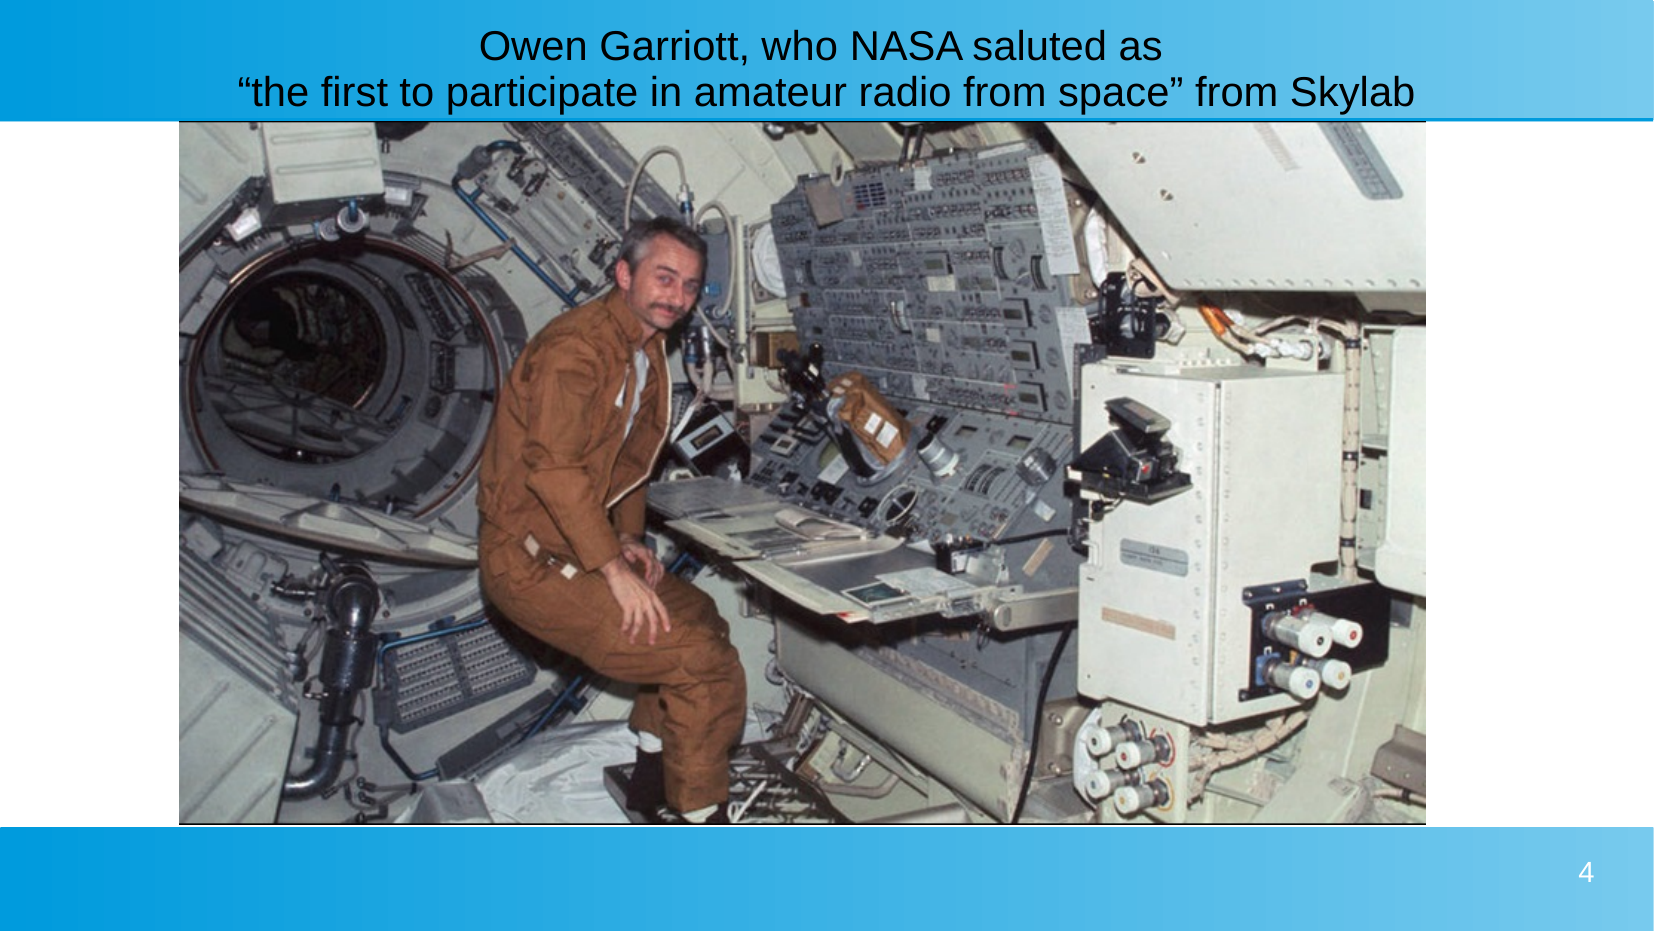

# Owen Garriott, who NASA saluted as “the first to participate in amateur radio from space” from Skylab
4